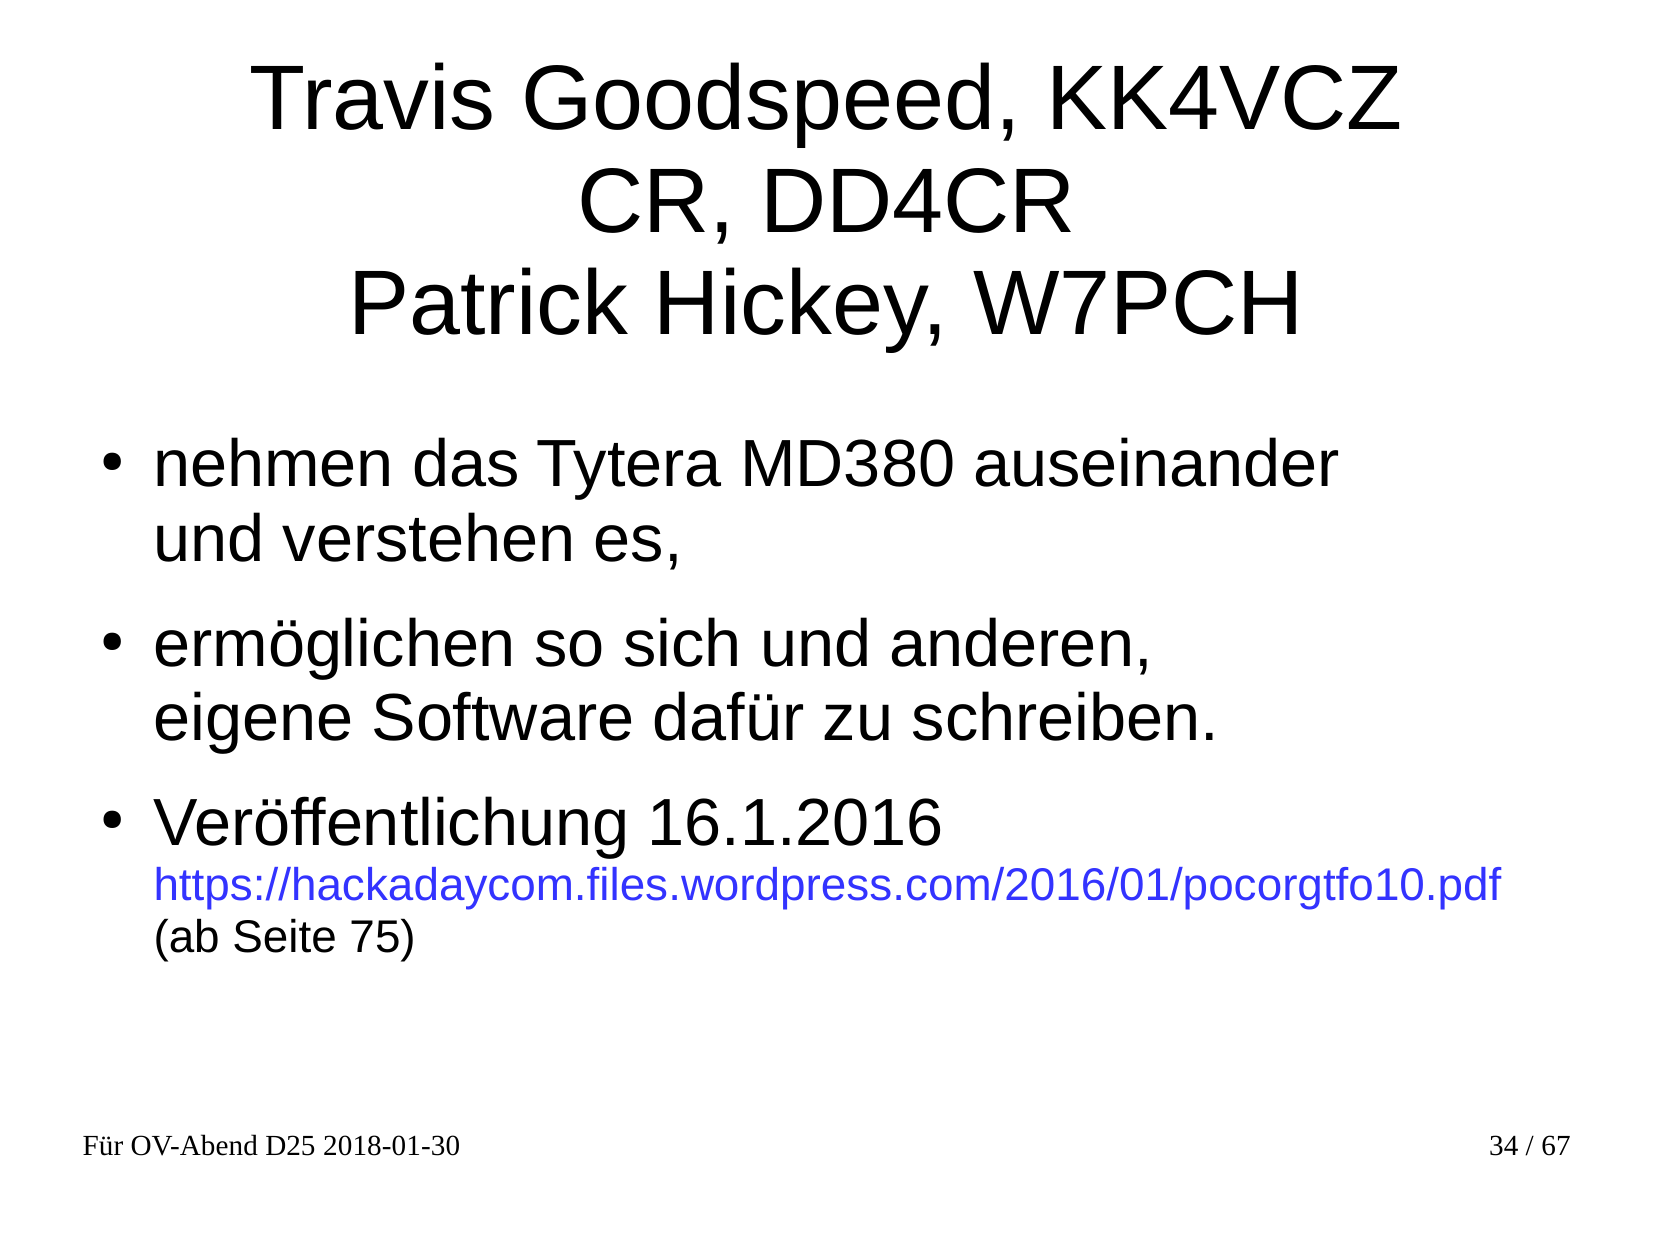

# Travis Goodspeed, KK4VCZ CR, DD4CR Patrick Hickey, W7PCH
nehmen das Tytera MD380 auseinander
und verstehen es,
ermöglichen so sich und anderen,
eigene Software dafür zu schreiben.
Veröffentlichung 16.1.2016
https://hackadaycom.files.wordpress.com/2016/01/pocorgtfo10.pdf
(ab Seite 75)
34